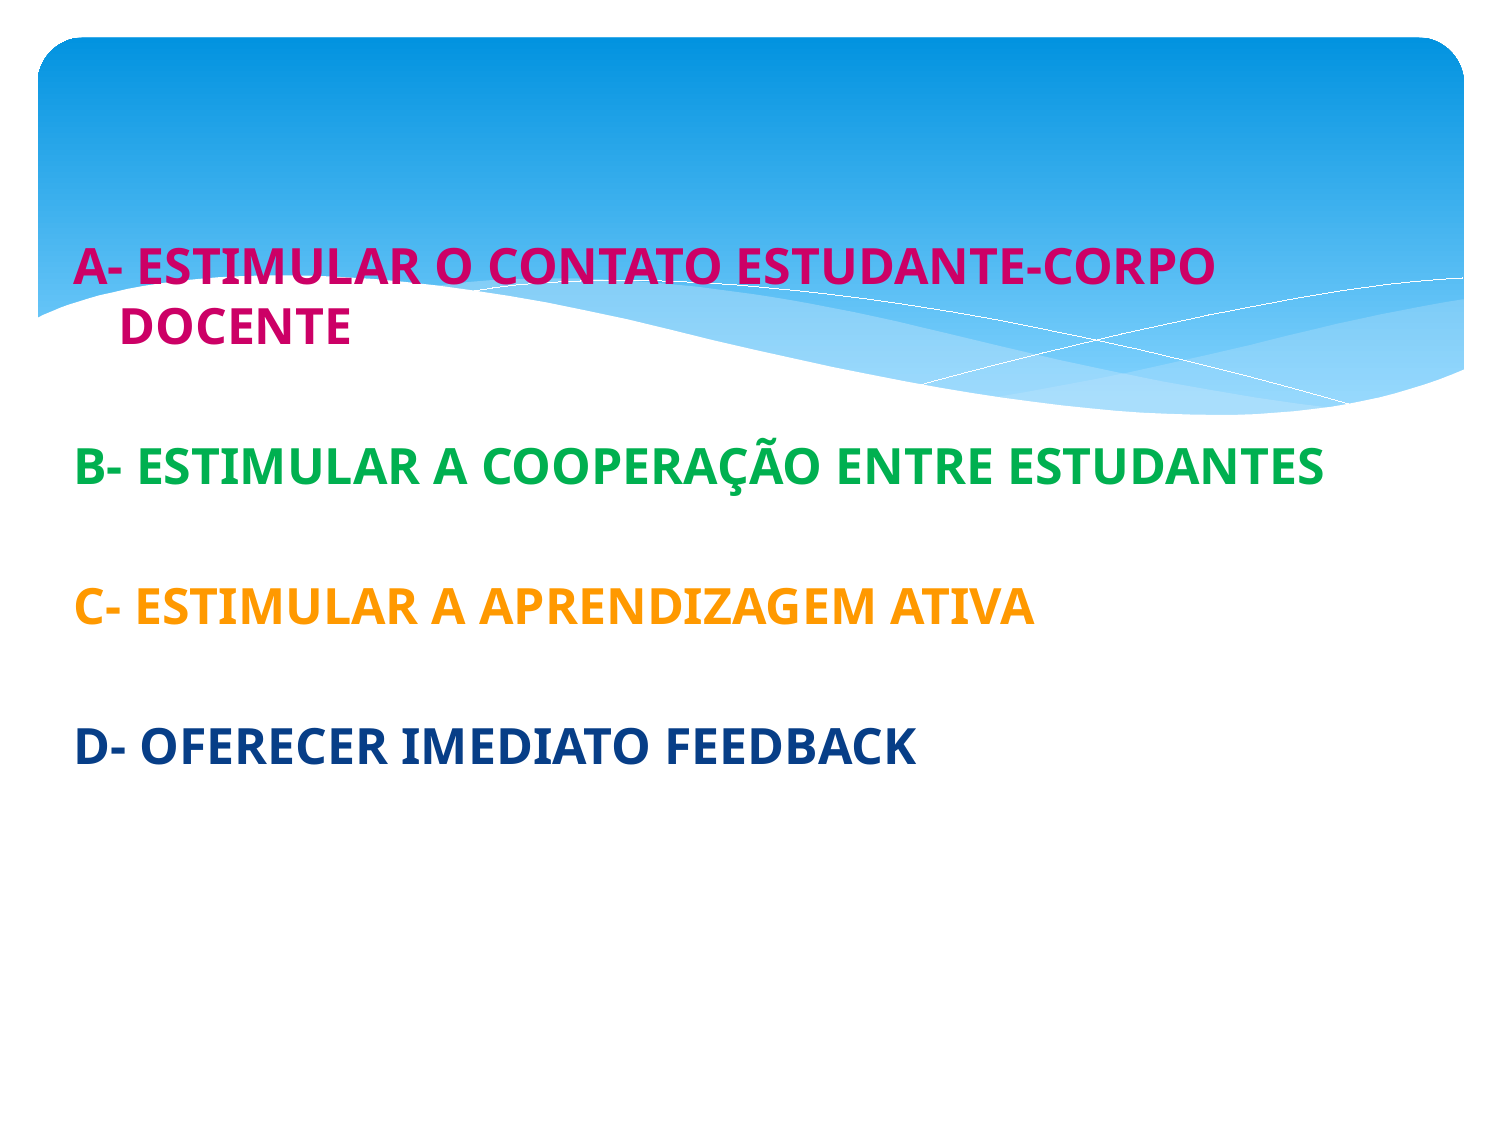

# A- ESTIMULAR O CONTATO ESTUDANTE-CORPO DOCENTE
B- ESTIMULAR A COOPERAÇÃO ENTRE ESTUDANTES
C- ESTIMULAR A APRENDIZAGEM ATIVA
D- OFERECER IMEDIATO FEEDBACK